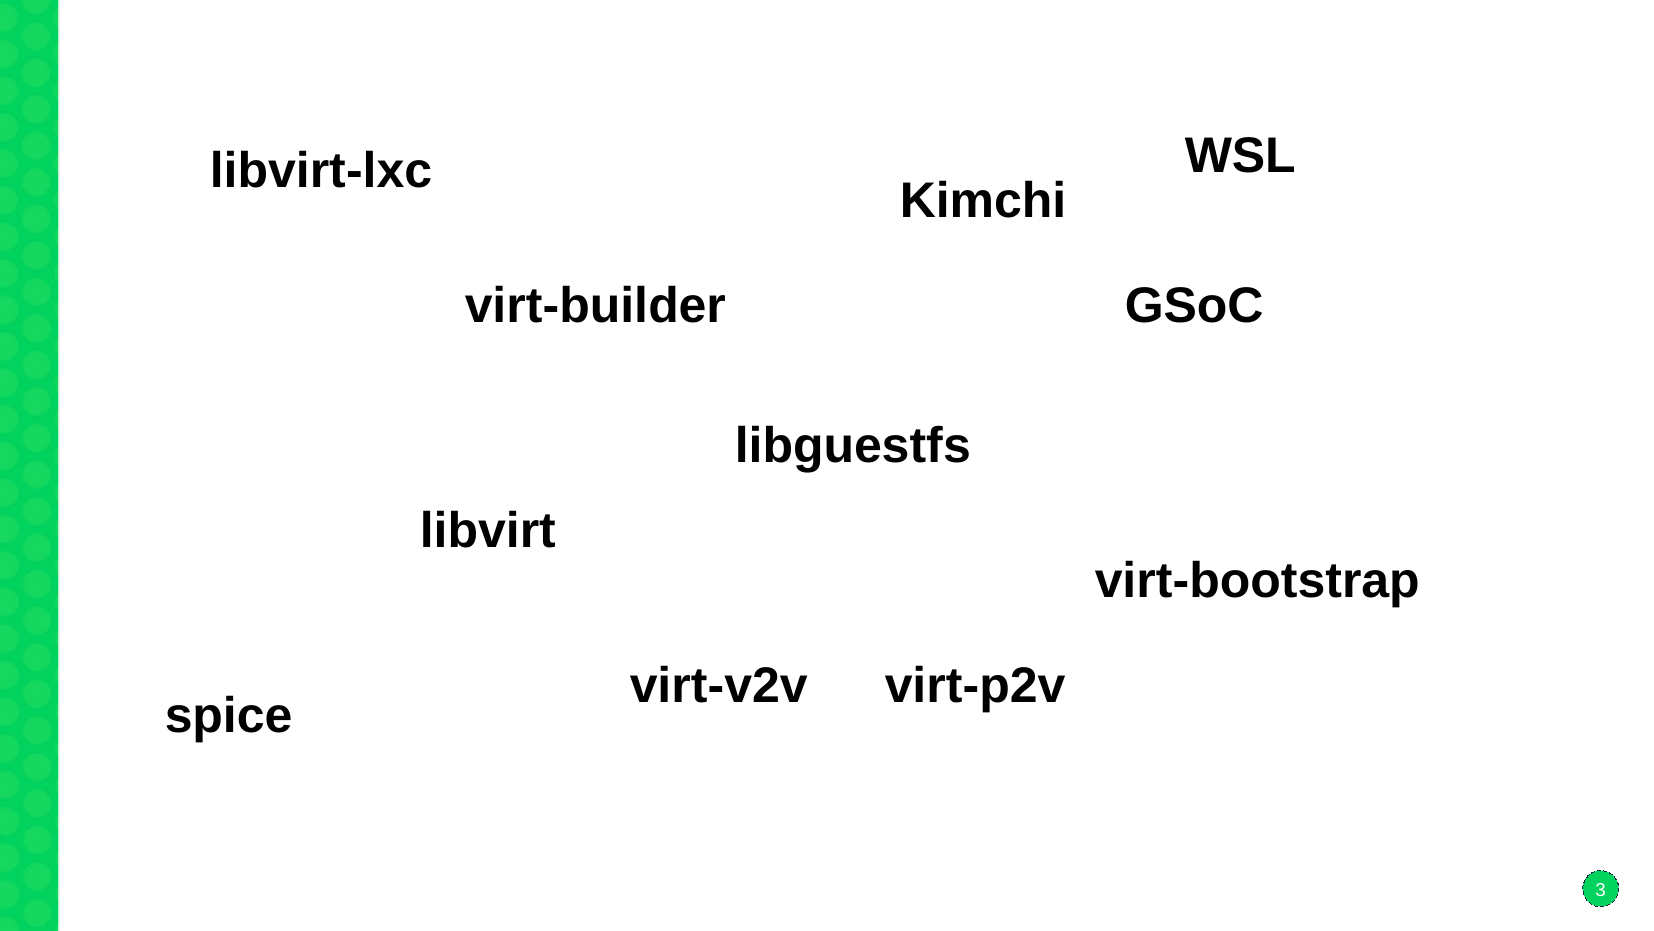

WSL
libvirt-lxc
Kimchi
virt-builder
GSoC
libguestfs
libvirt
virt-bootstrap
virt-v2v
virt-p2v
spice
3